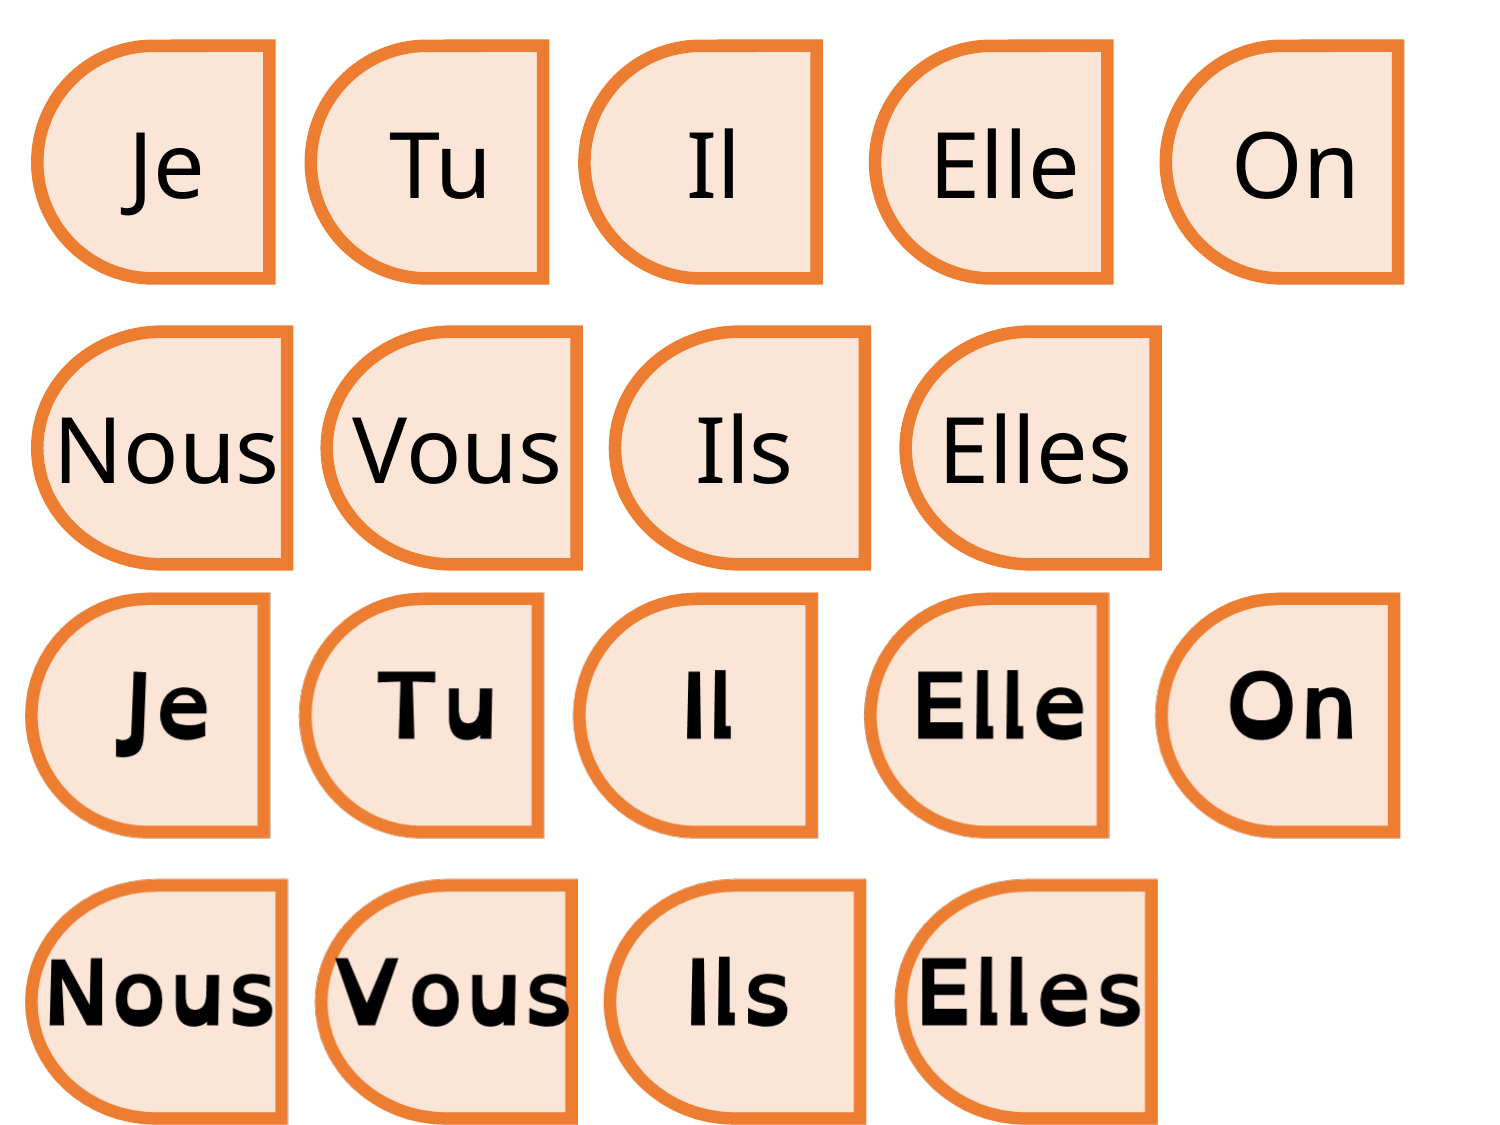

Je
Tu
Il
Elle
On
Nous
Vous
Ils
Elles